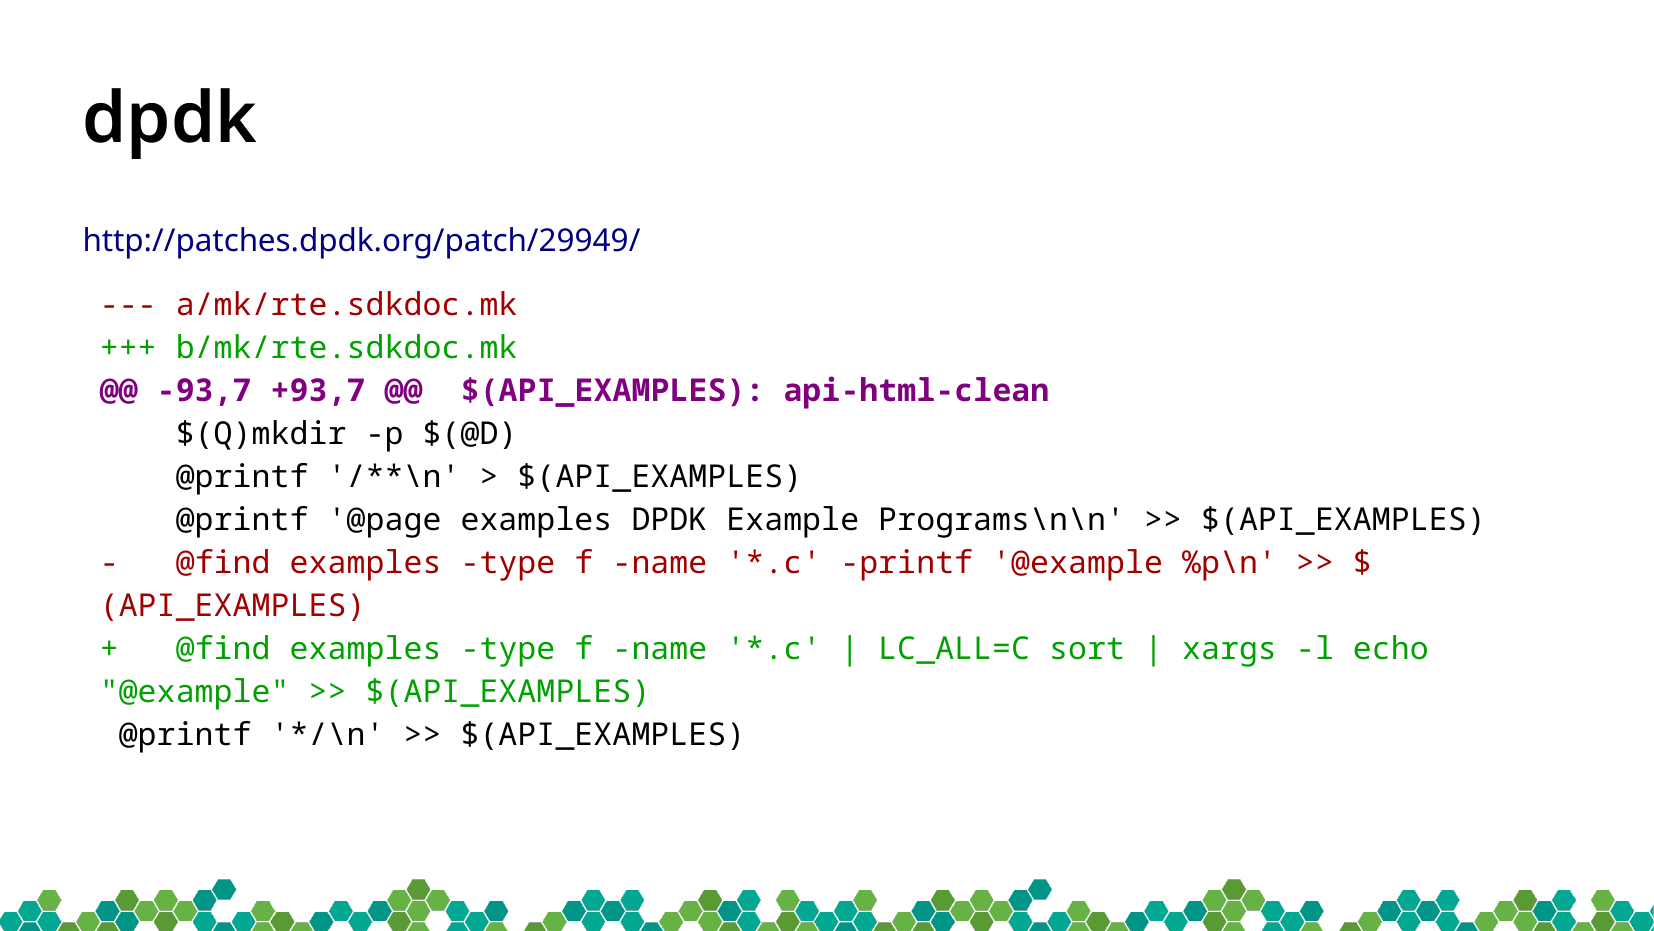

# dpdk
http://patches.dpdk.org/patch/29949/
--- a/mk/rte.sdkdoc.mk
+++ b/mk/rte.sdkdoc.mk
@@ -93,7 +93,7 @@ $(API_EXAMPLES): api-html-clean
 $(Q)mkdir -p $(@D)
 @printf '/**\n' > $(API_EXAMPLES)
 @printf '@page examples DPDK Example Programs\n\n' >> $(API_EXAMPLES)
- @find examples -type f -name '*.c' -printf '@example %p\n' >> $(API_EXAMPLES)
+ @find examples -type f -name '*.c' | LC_ALL=C sort | xargs -l echo "@example" >> $(API_EXAMPLES)
 @printf '*/\n' >> $(API_EXAMPLES)